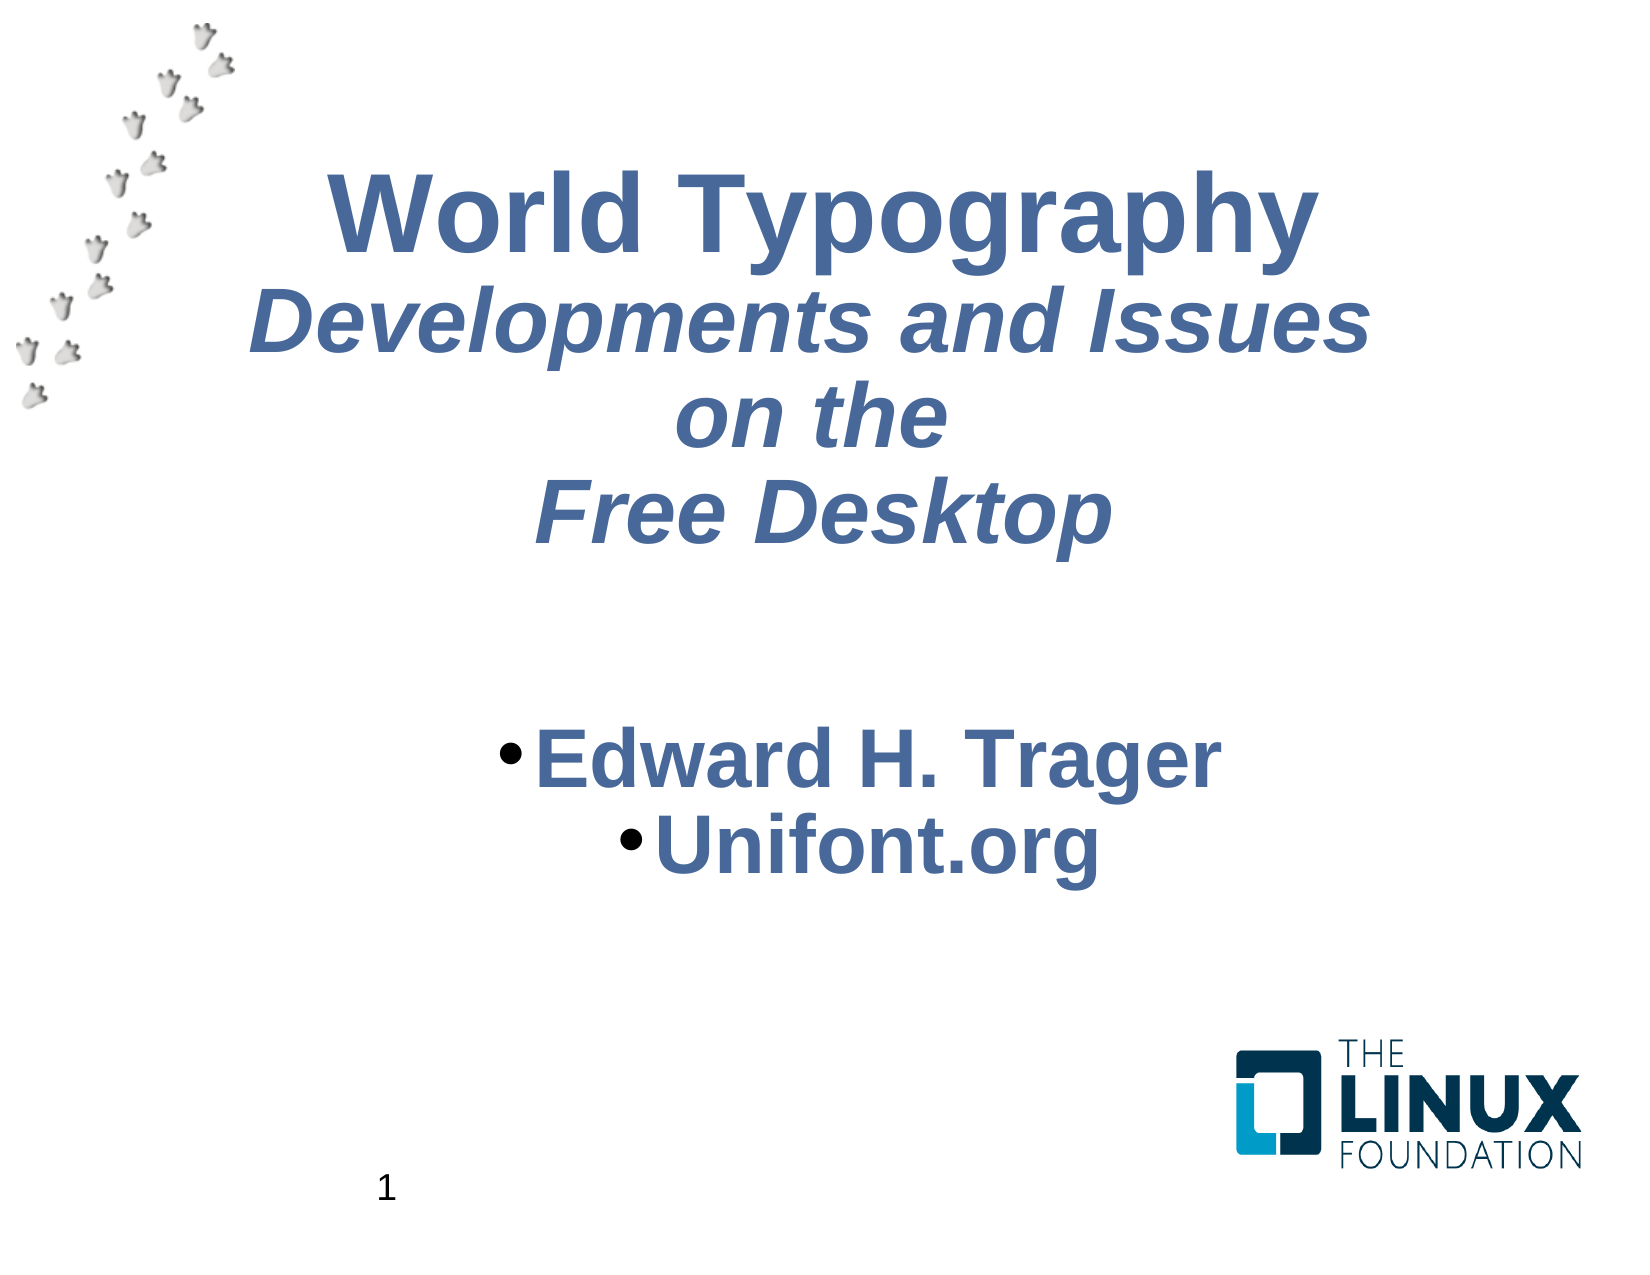

# World Typography Developments and Issues on the Free Desktop
Edward H. Trager
Unifont.org